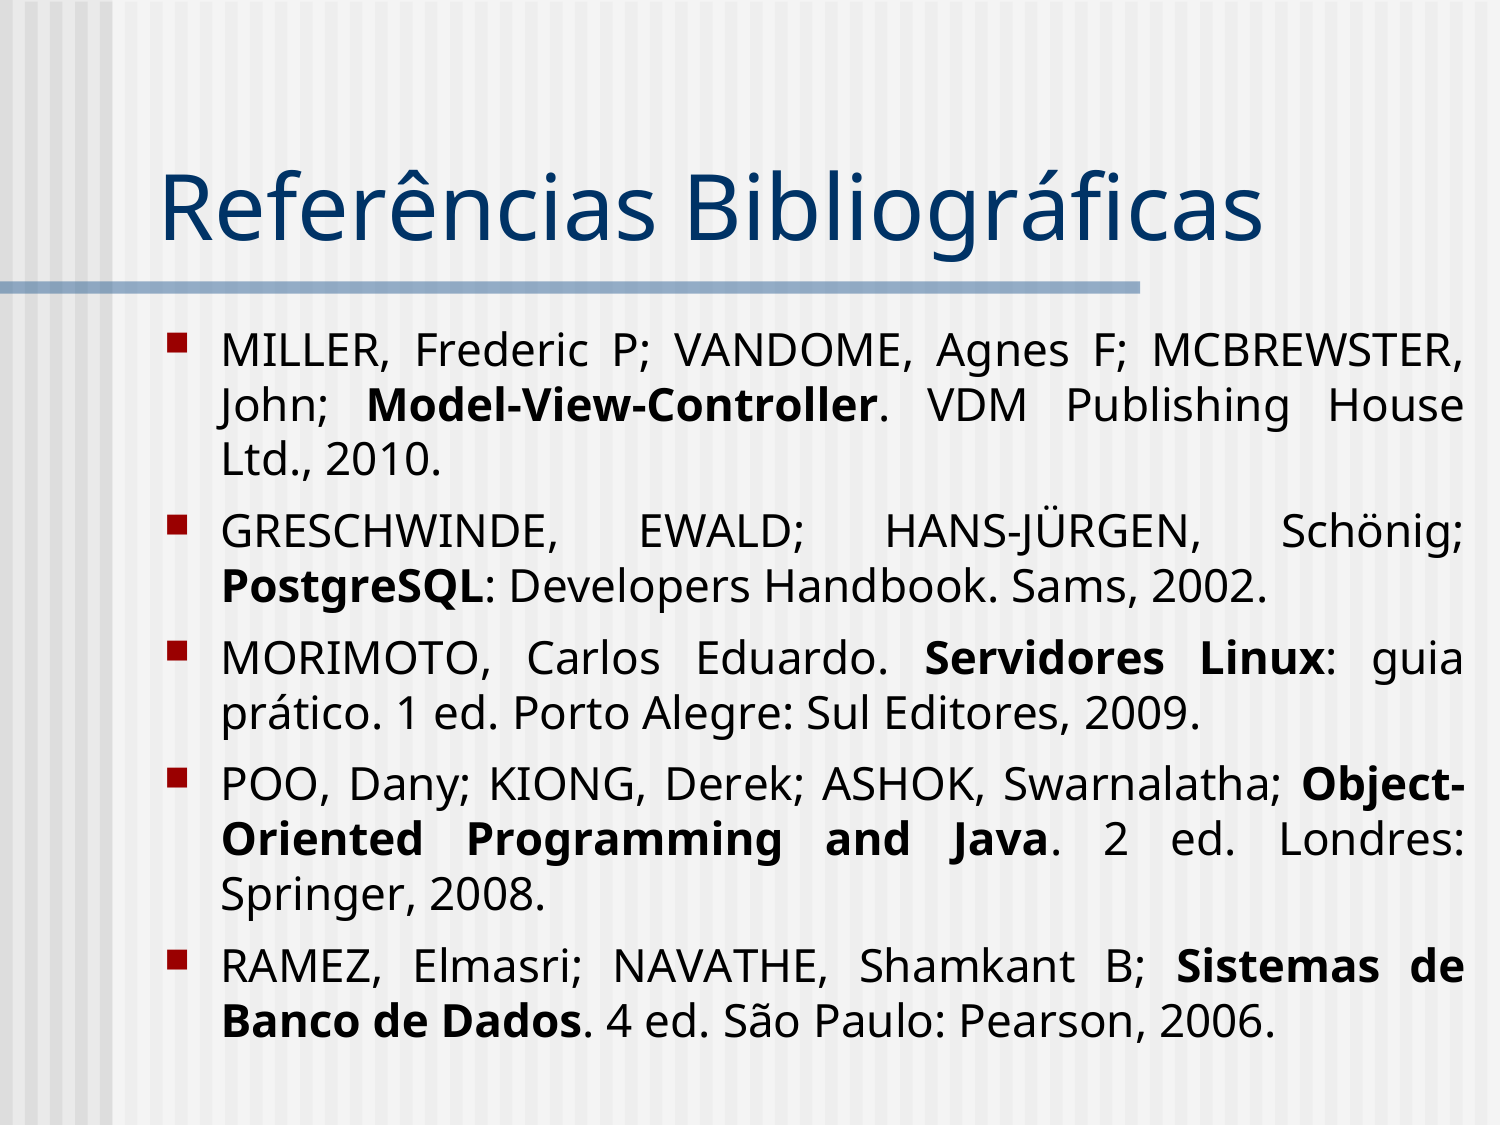

# Referências Bibliográficas
MILLER, Frederic P; VANDOME, Agnes F; MCBREWSTER, John; Model-View-Controller. VDM Publishing House Ltd., 2010.
GRESCHWINDE, EWALD; HANS-JÜRGEN, Schönig; PostgreSQL: Developers Handbook. Sams, 2002.
MORIMOTO, Carlos Eduardo. Servidores Linux: guia prático. 1 ed. Porto Alegre: Sul Editores, 2009.
POO, Dany; KIONG, Derek; ASHOK, Swarnalatha; Object-Oriented Programming and Java. 2 ed. Londres: Springer, 2008.
RAMEZ, Elmasri; NAVATHE, Shamkant B; Sistemas de Banco de Dados. 4 ed. São Paulo: Pearson, 2006.